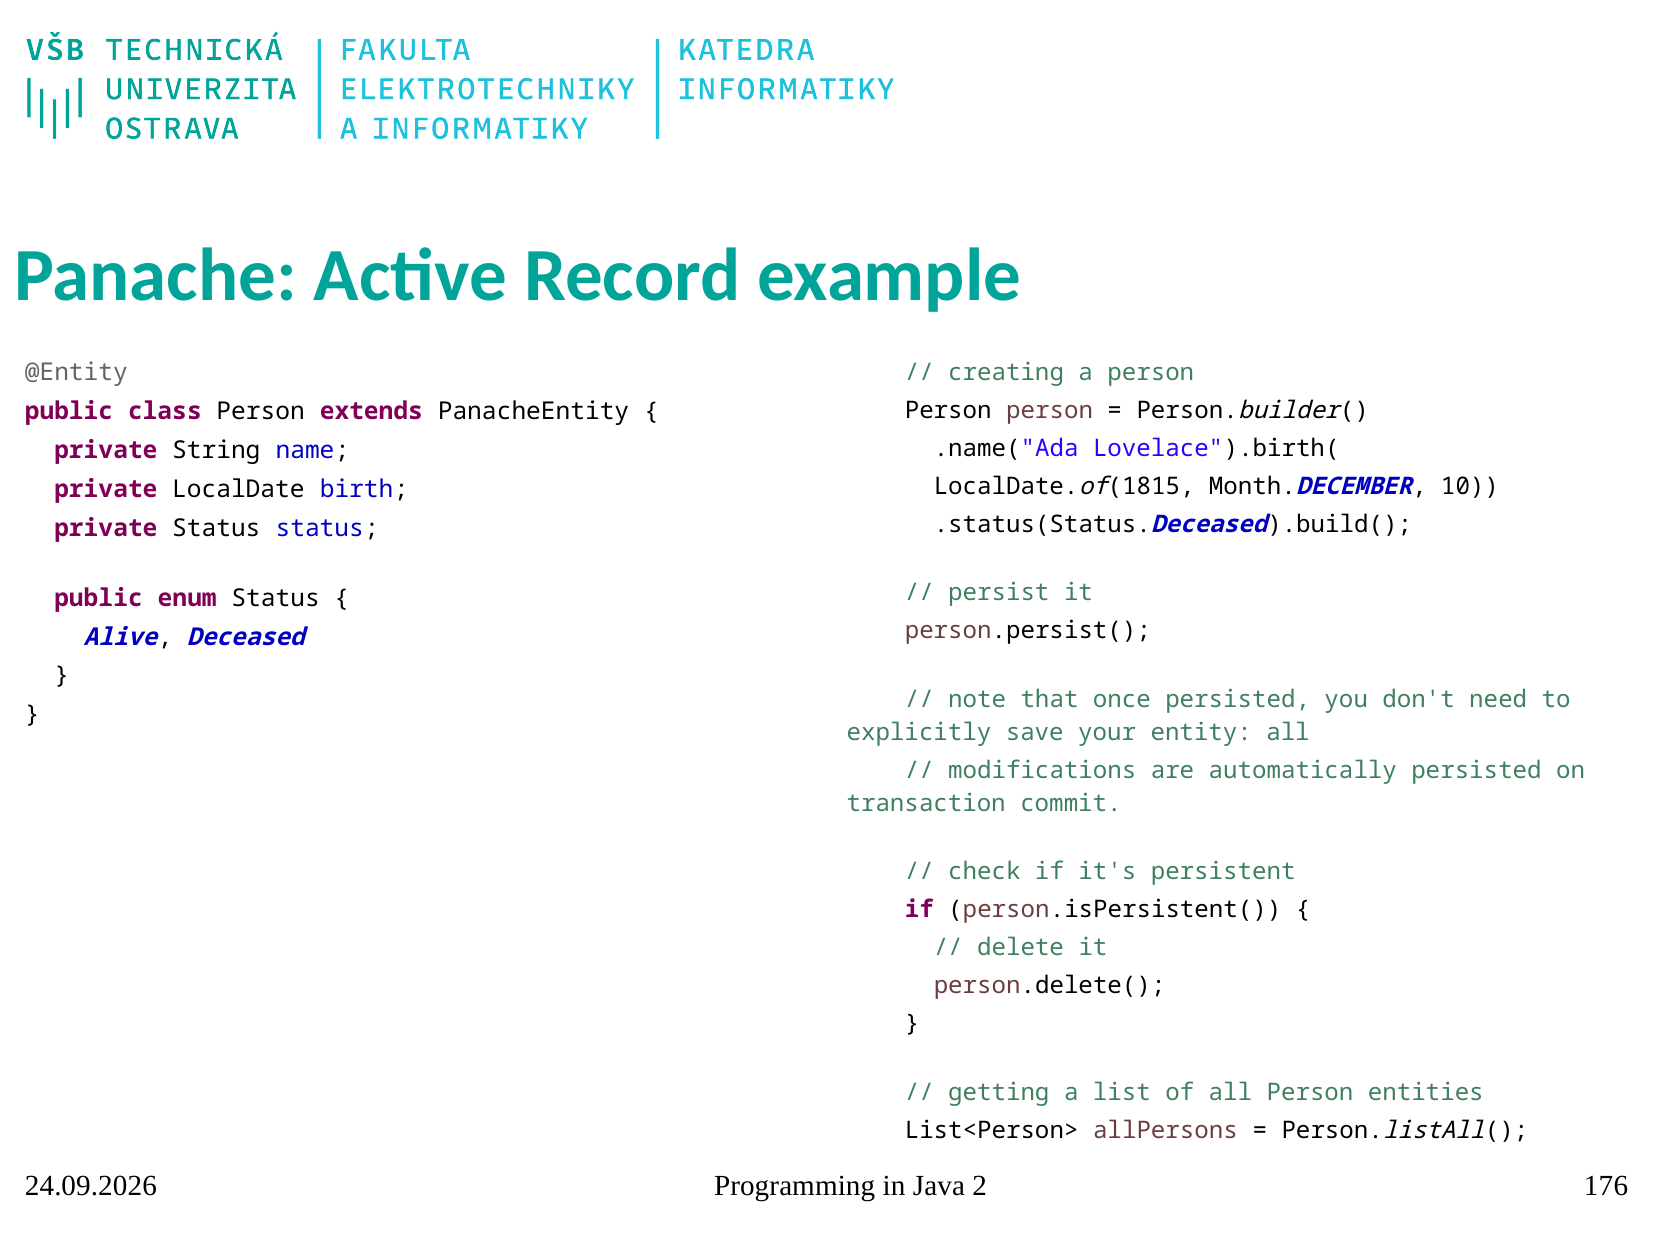

# Panache: Active Record example
@Entity
public class Person extends PanacheEntity {
 private String name;
 private LocalDate birth;
 private Status status;
 public enum Status {
 Alive, Deceased
 }
}
 // creating a person
 Person person = Person.builder()
 .name("Ada Lovelace").birth(
 LocalDate.of(1815, Month.DECEMBER, 10))
 .status(Status.Deceased).build();
 // persist it
 person.persist();
 // note that once persisted, you don't need to explicitly save your entity: all
 // modifications are automatically persisted on transaction commit.
 // check if it's persistent
 if (person.isPersistent()) {
 // delete it
 person.delete();
 }
 // getting a list of all Person entities
 List<Person> allPersons = Person.listAll();
Programming in Java 2
176